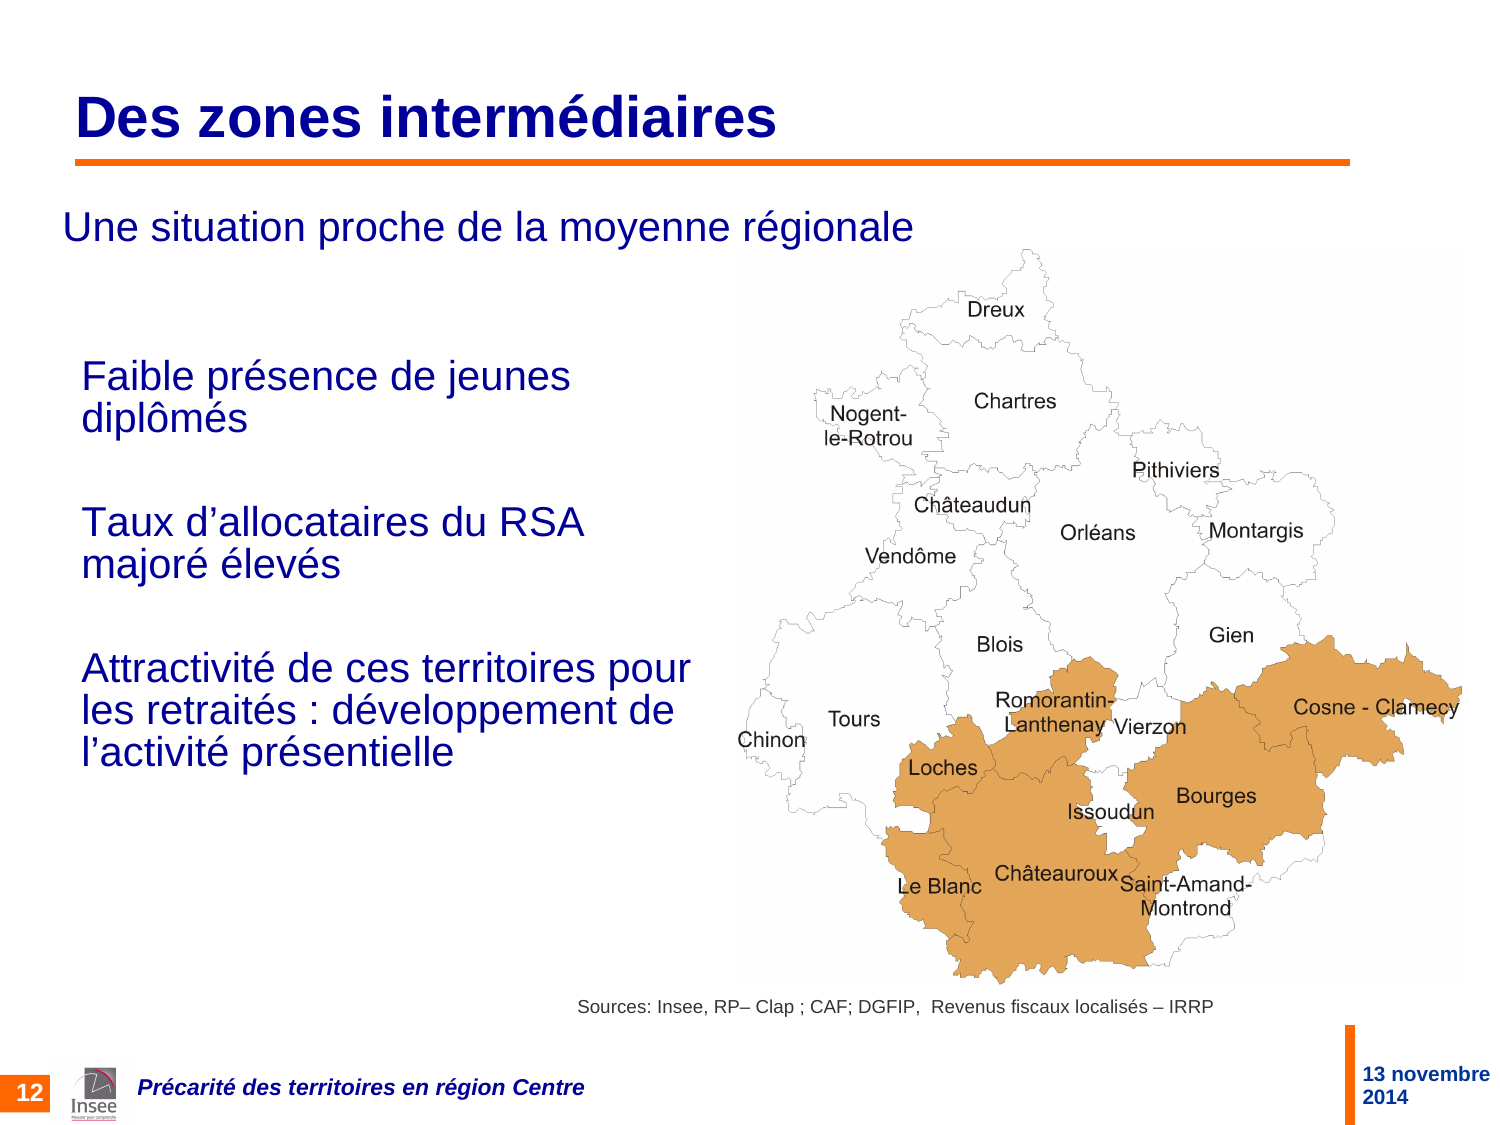

# Des zones intermédiaires
Une situation proche de la moyenne régionale
Faible présence de jeunes diplômés
Taux d’allocataires du RSA majoré élevés
Attractivité de ces territoires pour les retraités : développement de l’activité présentielle
Sources: Insee, RP– Clap ; CAF; DGFIP, Revenus fiscaux localisés – IRRP
Date
12
Titre du diaporama